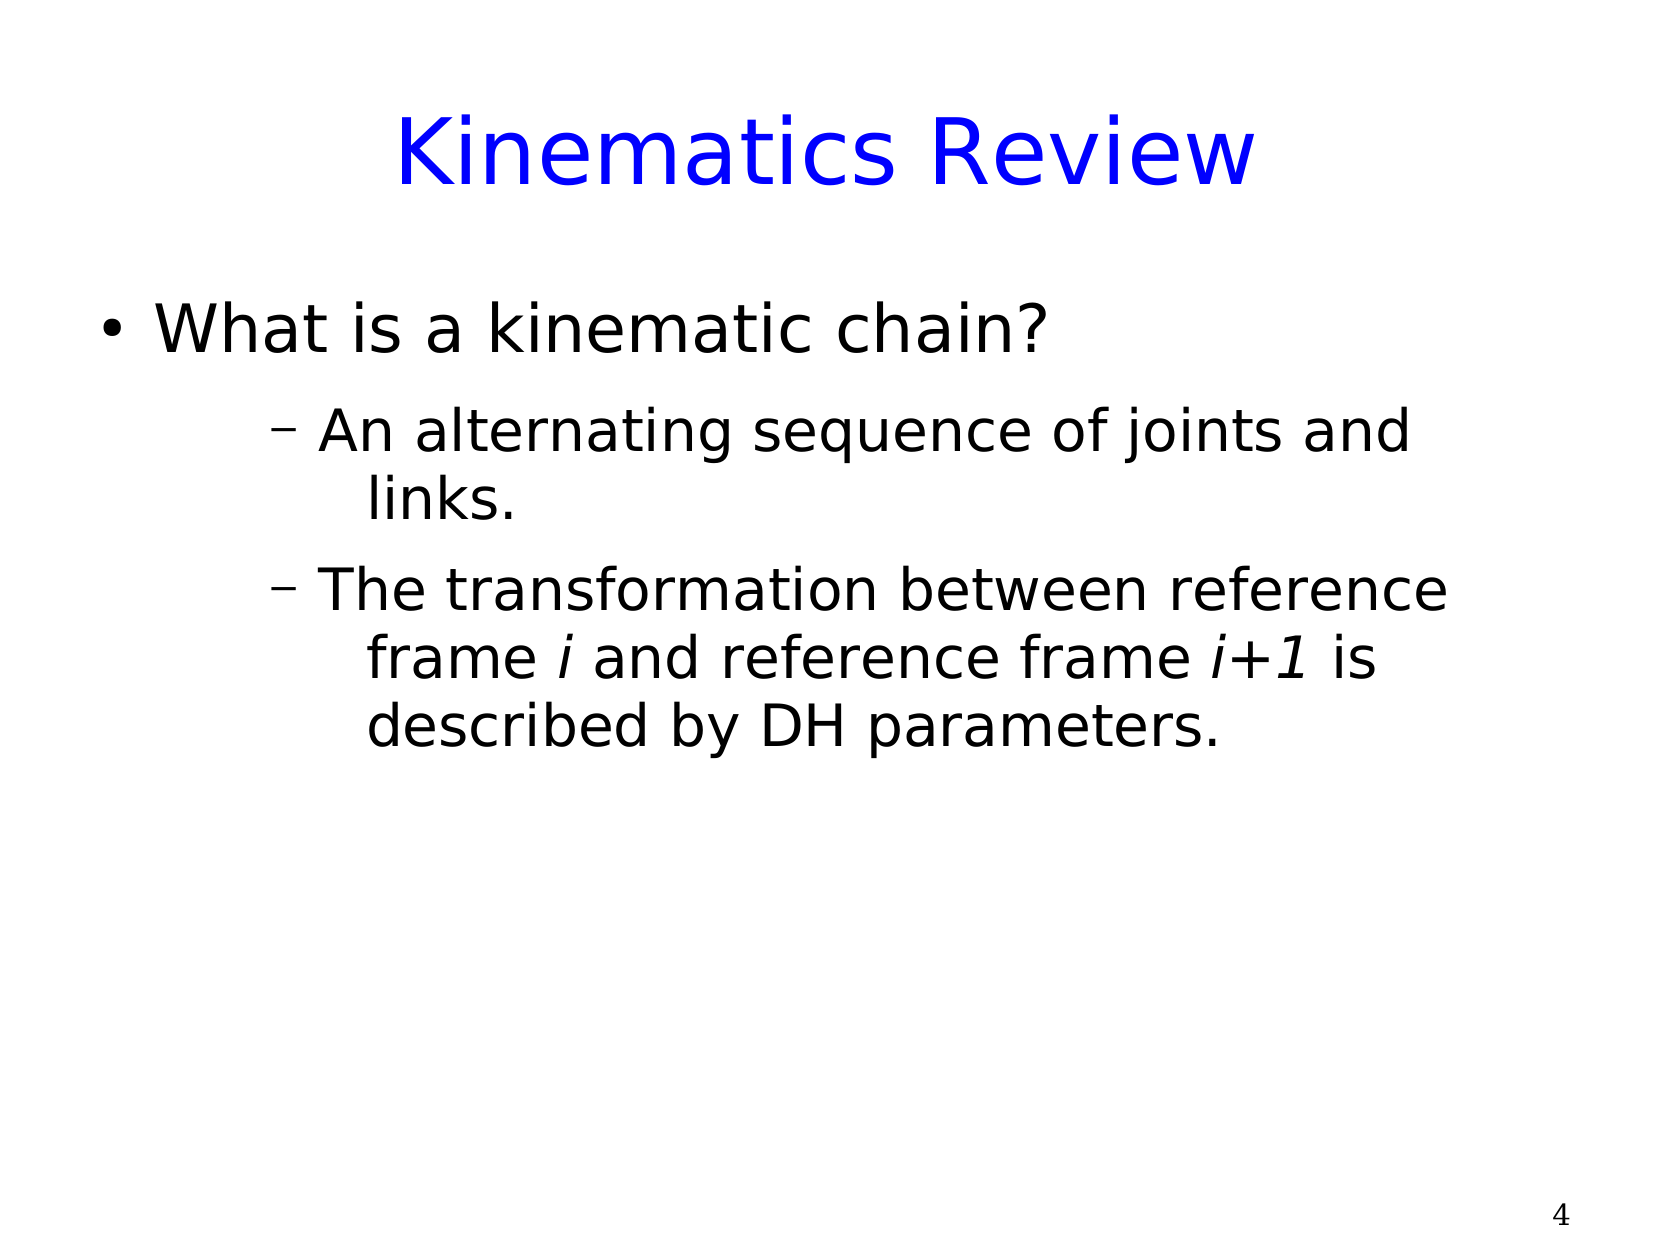

# Kinematics Review
What is a kinematic chain?
An alternating sequence of joints and links.
The transformation between reference frame i and reference frame i+1 is described by DH parameters.
4